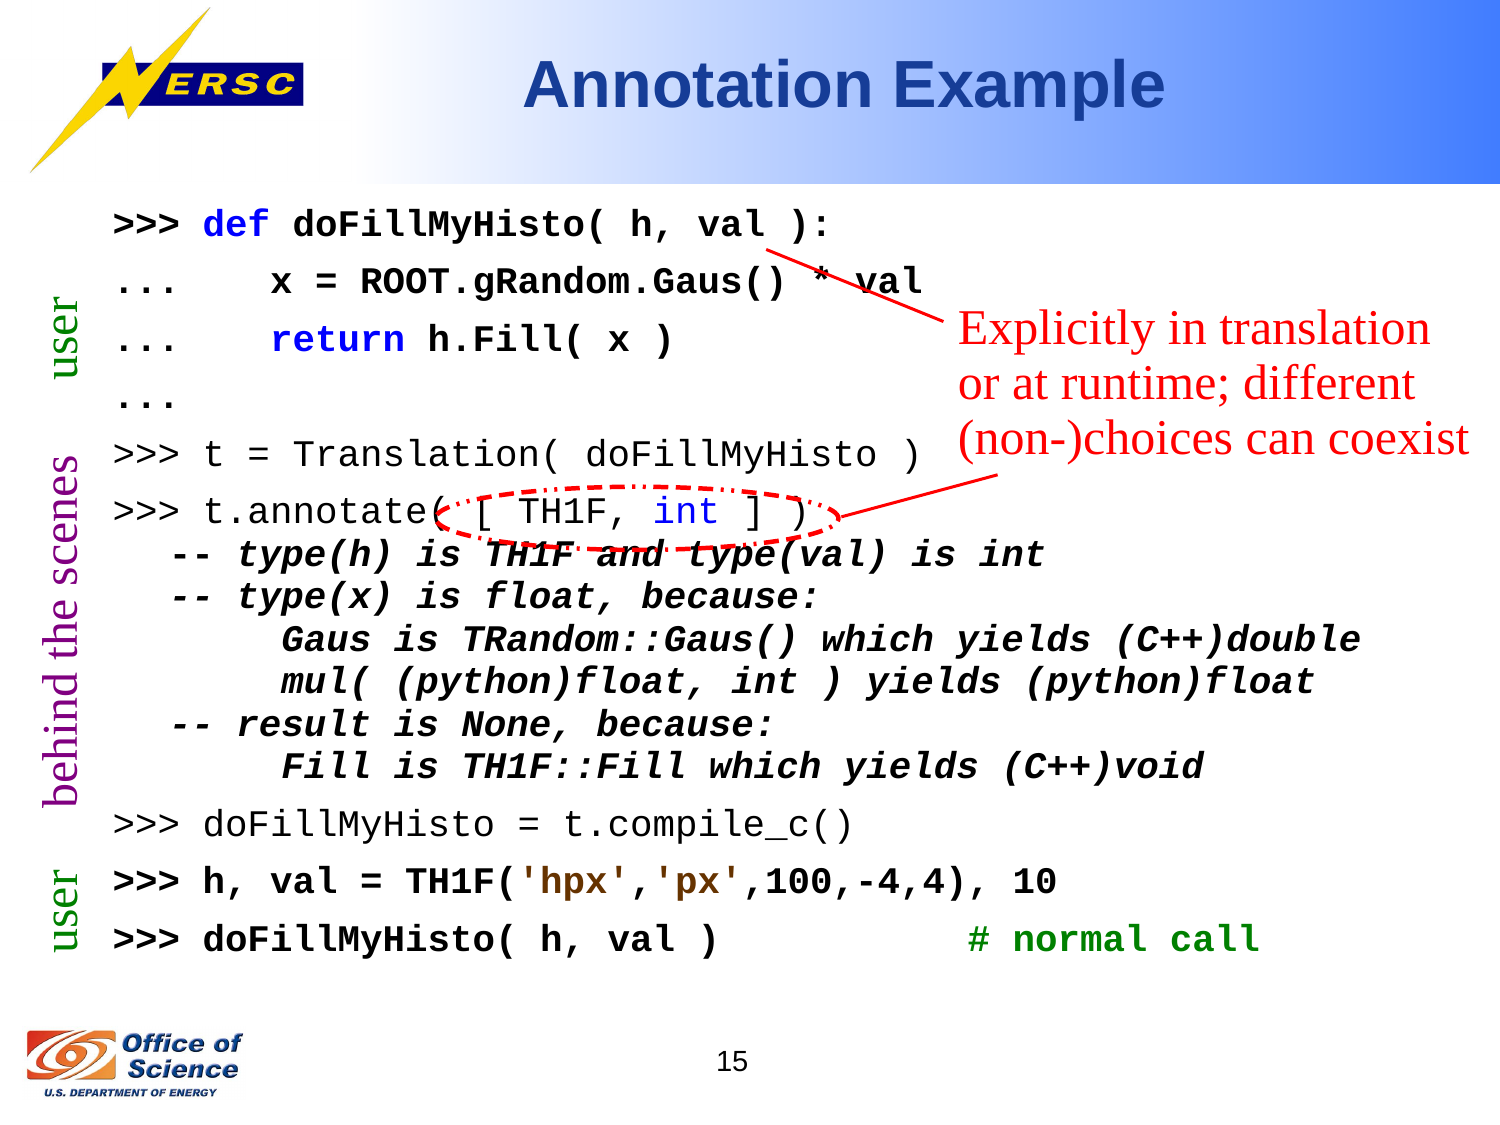

# Annotation Example
>>> def doFillMyHisto( h, val ):
... x = ROOT.gRandom.Gaus() * val
... return h.Fill( x )
...
>>> t = Translation( doFillMyHisto )
>>> t.annotate( [ TH1F, int ] )
-- type(h) is TH1F and type(val) is int
-- type(x) is float, because:
 Gaus is TRandom::Gaus() which yields (C++)double
 mul( (python)float, int ) yields (python)float
-- result is None, because:
 Fill is TH1F::Fill which yields (C++)void
>>> doFillMyHisto = t.compile_c()
>>> h, val = TH1F('hpx','px',100,-4,4), 10
>>> doFillMyHisto( h, val ) # normal call
user
Explicitly in translation or at runtime; different (non-)choices can coexist
behind the scenes
user